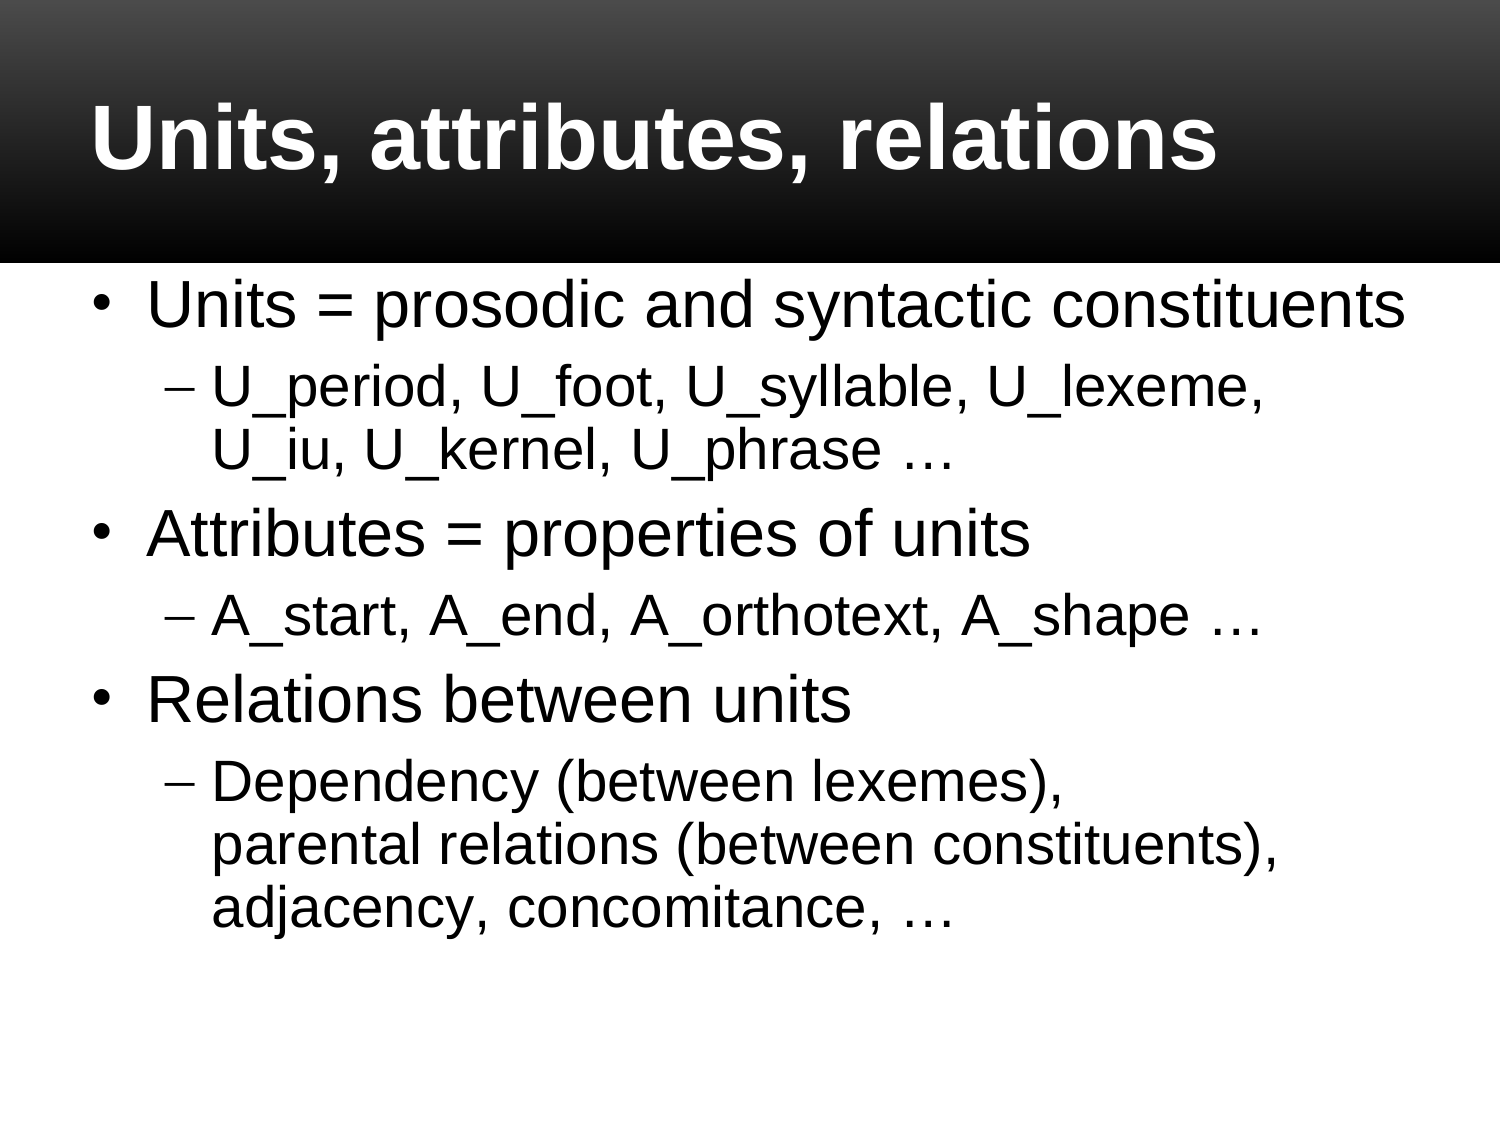

# Units, attributes, relations
Units = prosodic and syntactic constituents
U_period, U_foot, U_syllable, U_lexeme, U_iu, U_kernel, U_phrase …
Attributes = properties of units
A_start, A_end, A_orthotext, A_shape …
Relations between units
Dependency (between lexemes),
parental relations (between constituents), adjacency, concomitance, …